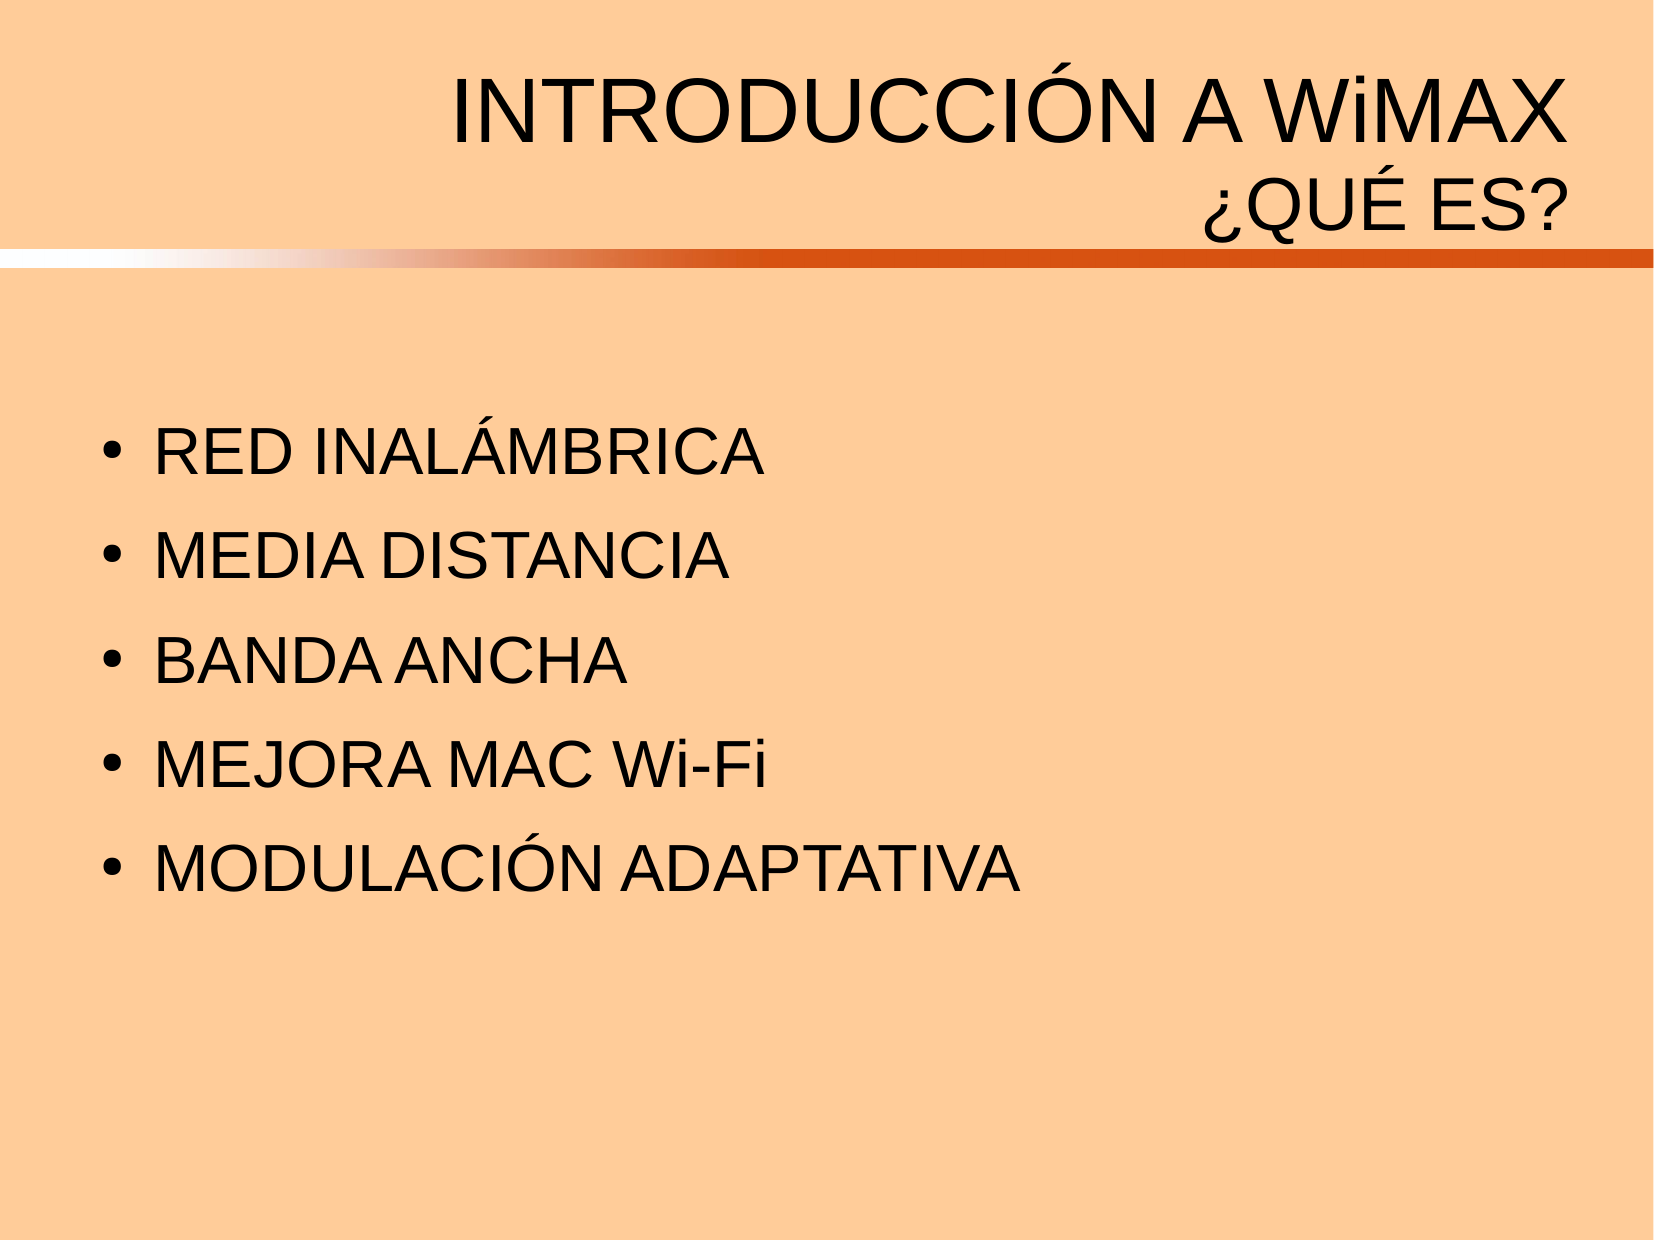

# INTRODUCCIÓN A WiMAX ¿QUÉ ES?
RED INALÁMBRICA
MEDIA DISTANCIA
BANDA ANCHA
MEJORA MAC Wi-Fi
MODULACIÓN ADAPTATIVA